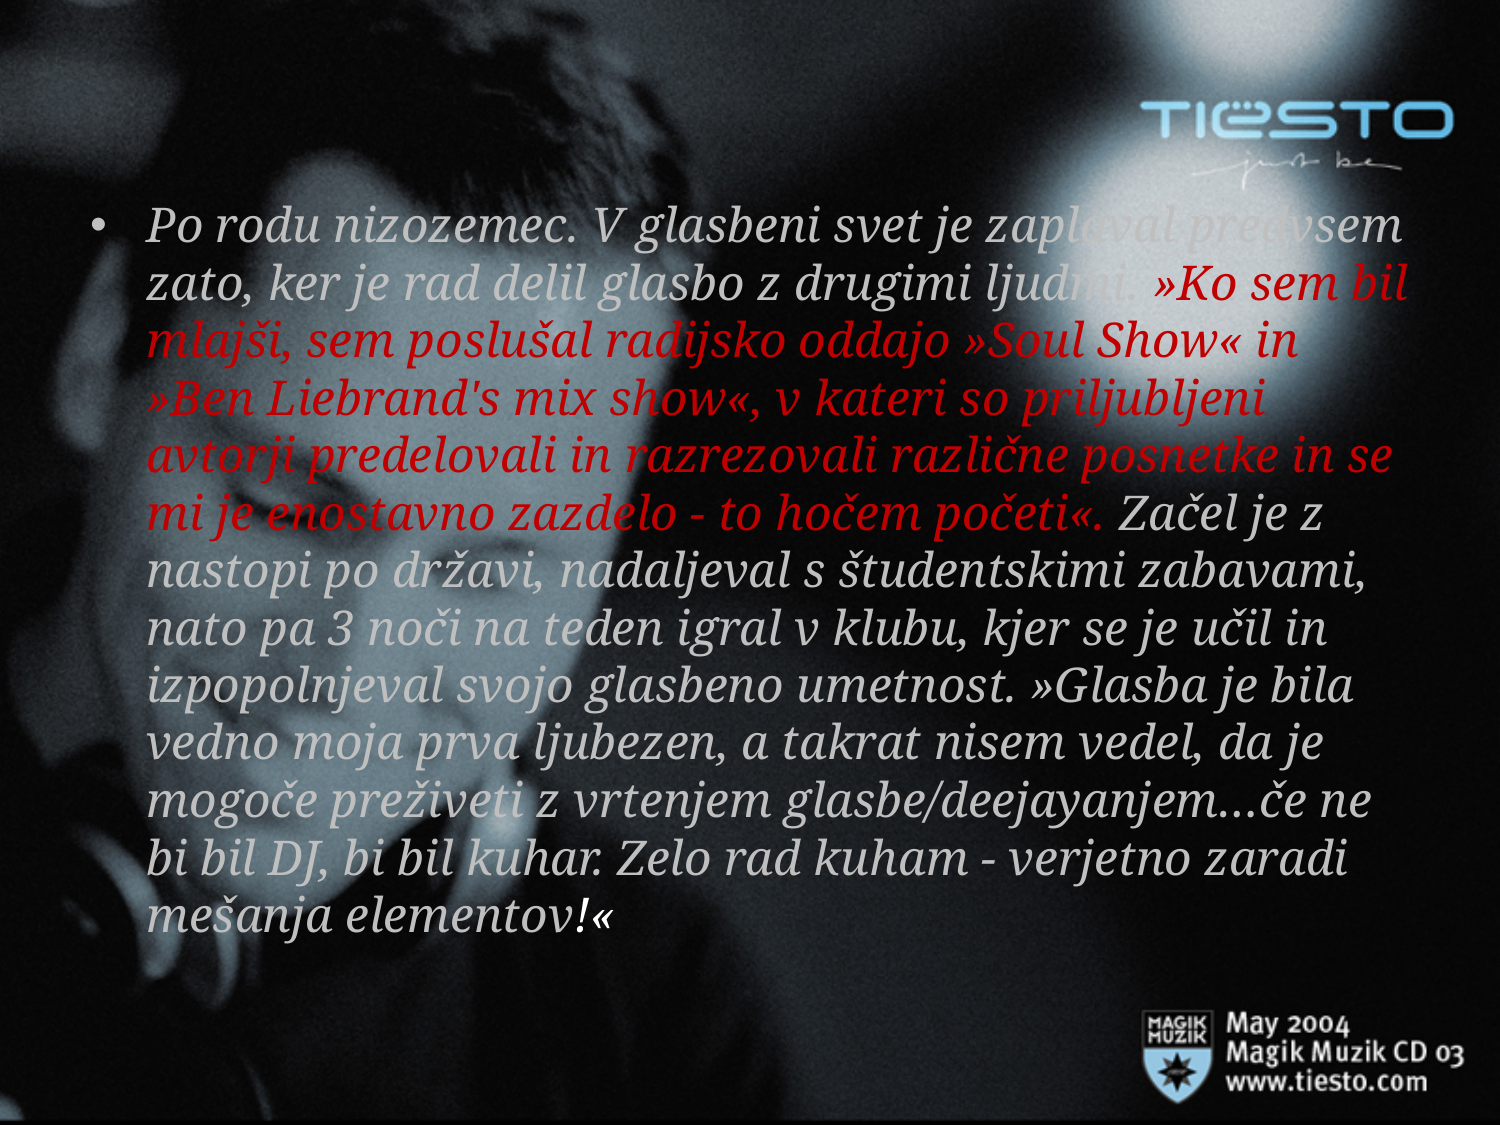

#
Po rodu nizozemec. V glasbeni svet je zaplaval predvsem zato, ker je rad delil glasbo z drugimi ljudmi. »Ko sem bil mlajši, sem poslušal radijsko oddajo »Soul Show« in »Ben Liebrand's mix show«, v kateri so priljubljeni avtorji predelovali in razrezovali različne posnetke in se mi je enostavno zazdelo - to hočem početi«. Začel je z nastopi po državi, nadaljeval s študentskimi zabavami, nato pa 3 noči na teden igral v klubu, kjer se je učil in izpopolnjeval svojo glasbeno umetnost. »Glasba je bila vedno moja prva ljubezen, a takrat nisem vedel, da je mogoče preživeti z vrtenjem glasbe/deejayanjem…če ne bi bil DJ, bi bil kuhar. Zelo rad kuham - verjetno zaradi mešanja elementov!«